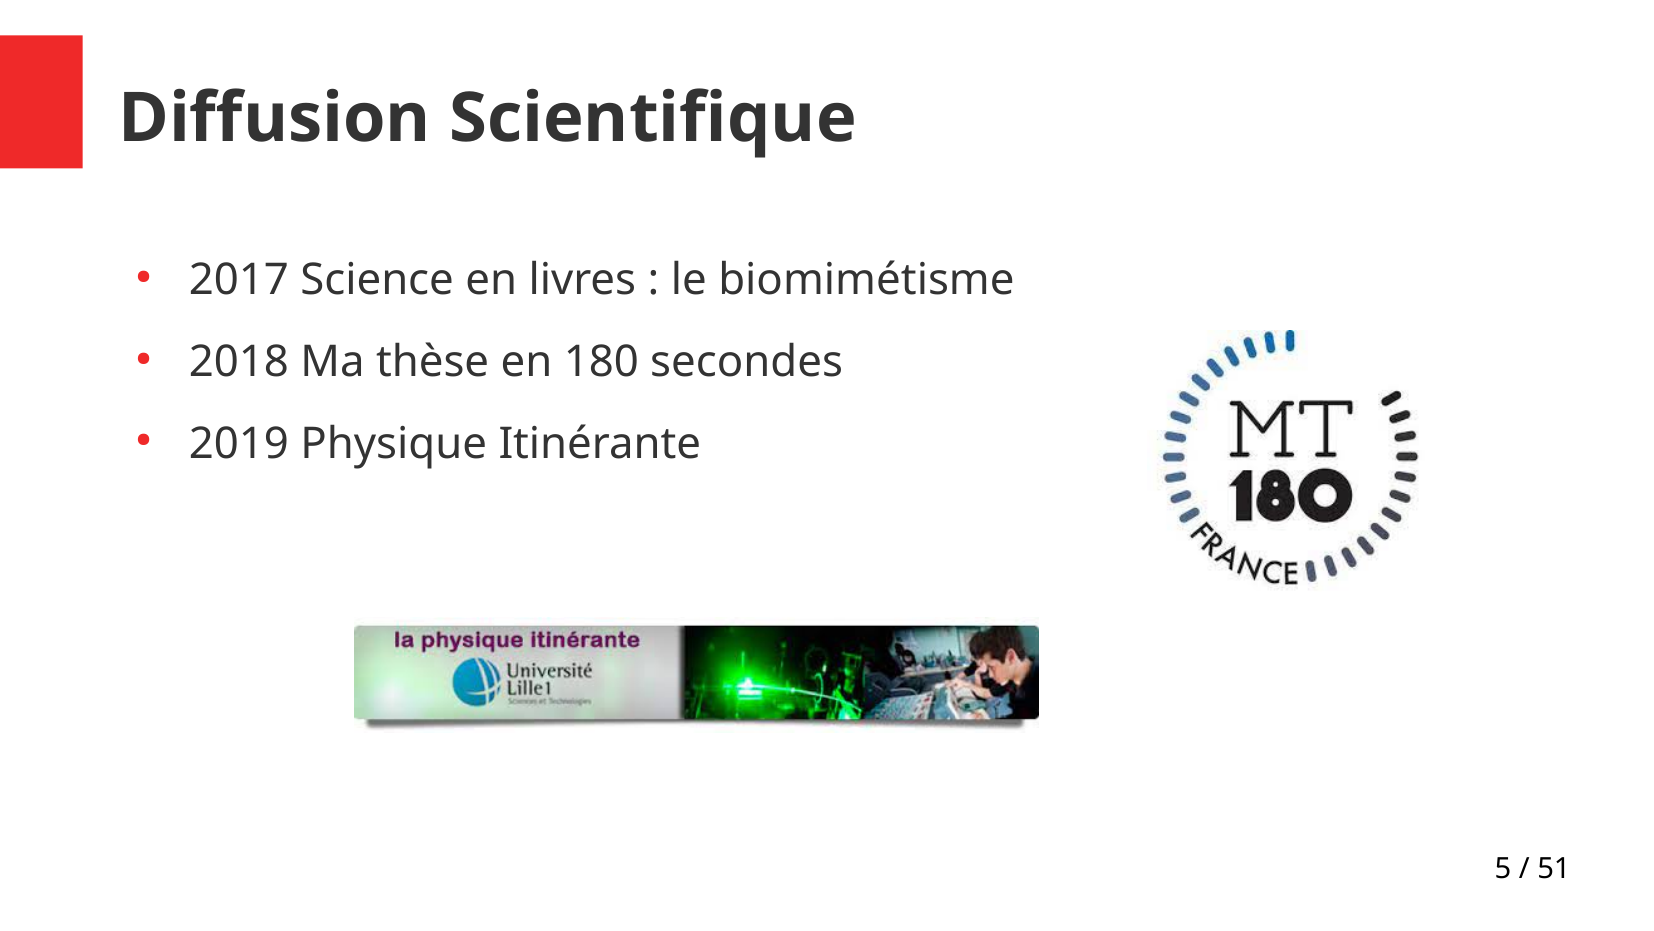

# Diffusion Scientifique
2017 Science en livres : le biomimétisme
2018 Ma thèse en 180 secondes
2019 Physique Itinérante
5